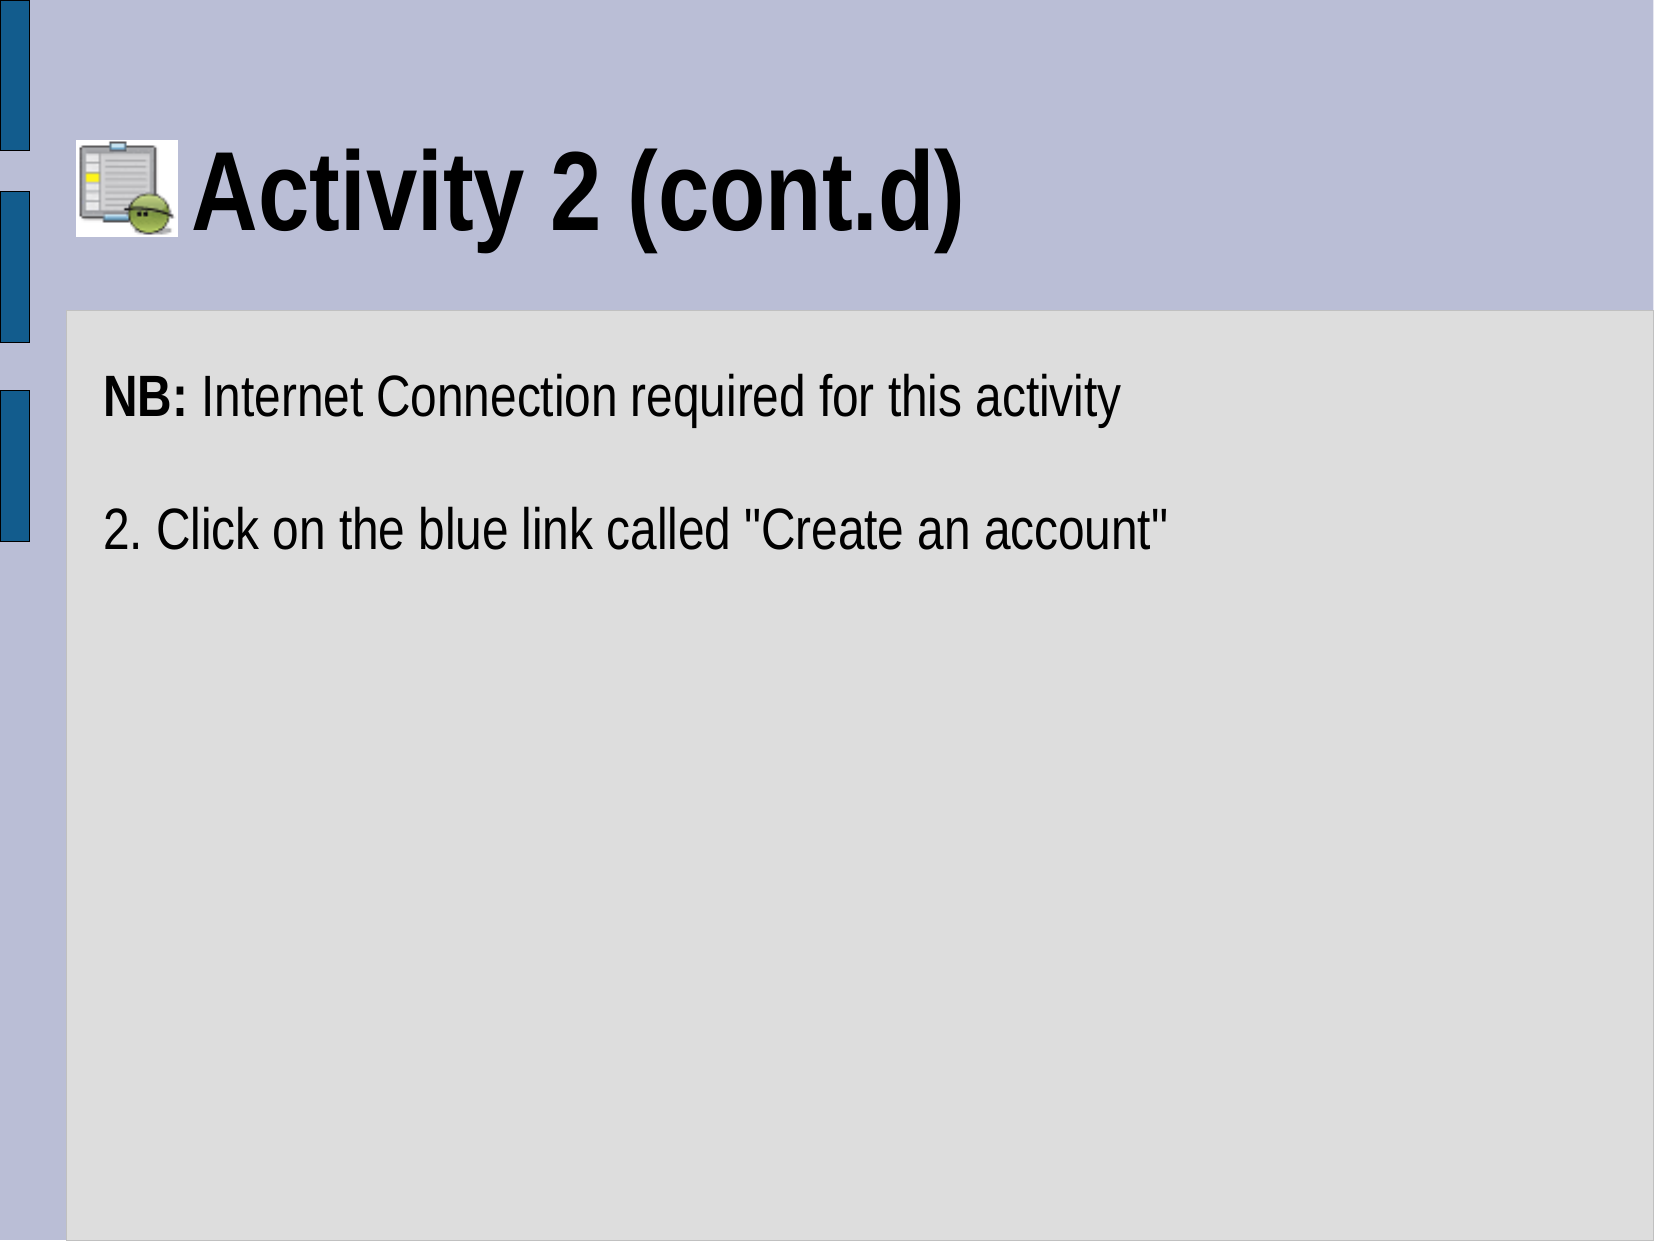

Activity 2 (cont.d)
NB: Internet Connection required for this activity
2. Click on the blue link called "Create an account"